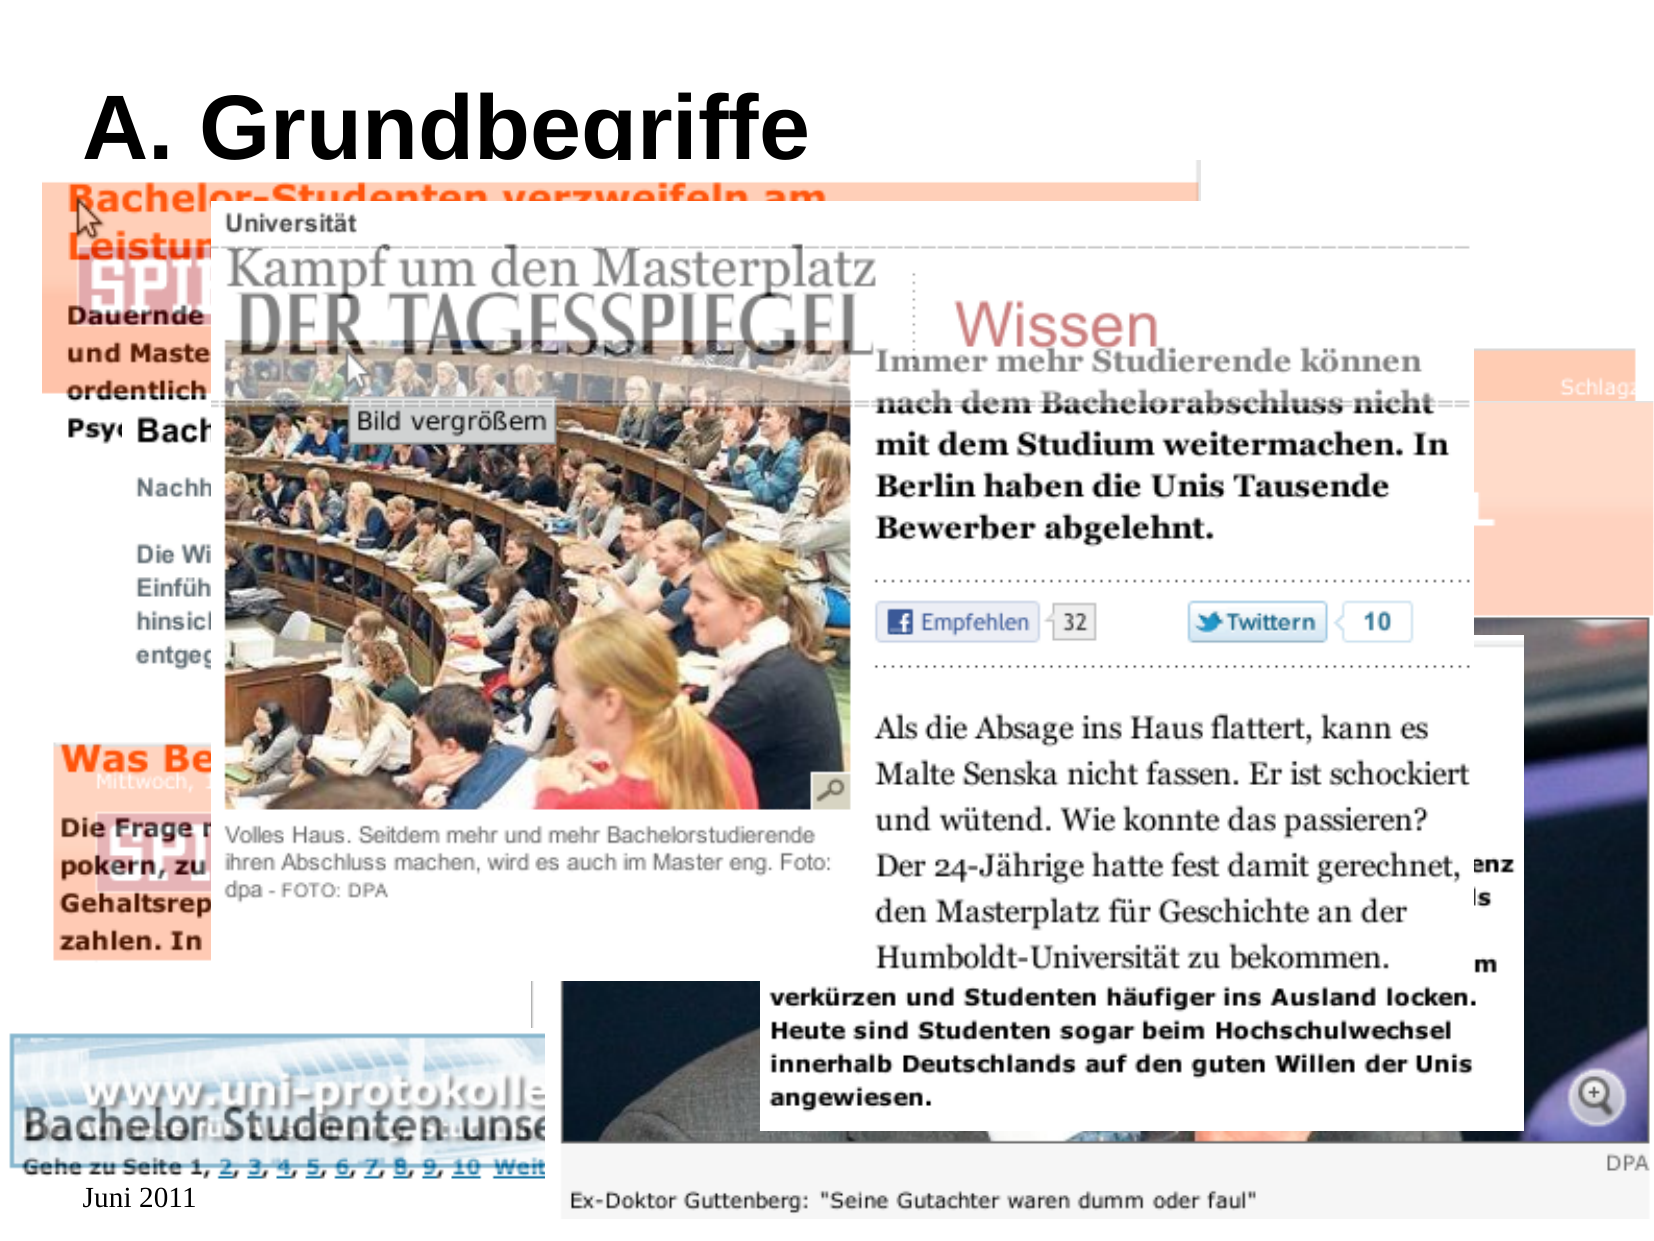

# A. Grundbegriffe
Zwischenfrage:
Werden denn die Bachelor-AbsolventInnen
mittlerweile akzeptiert?